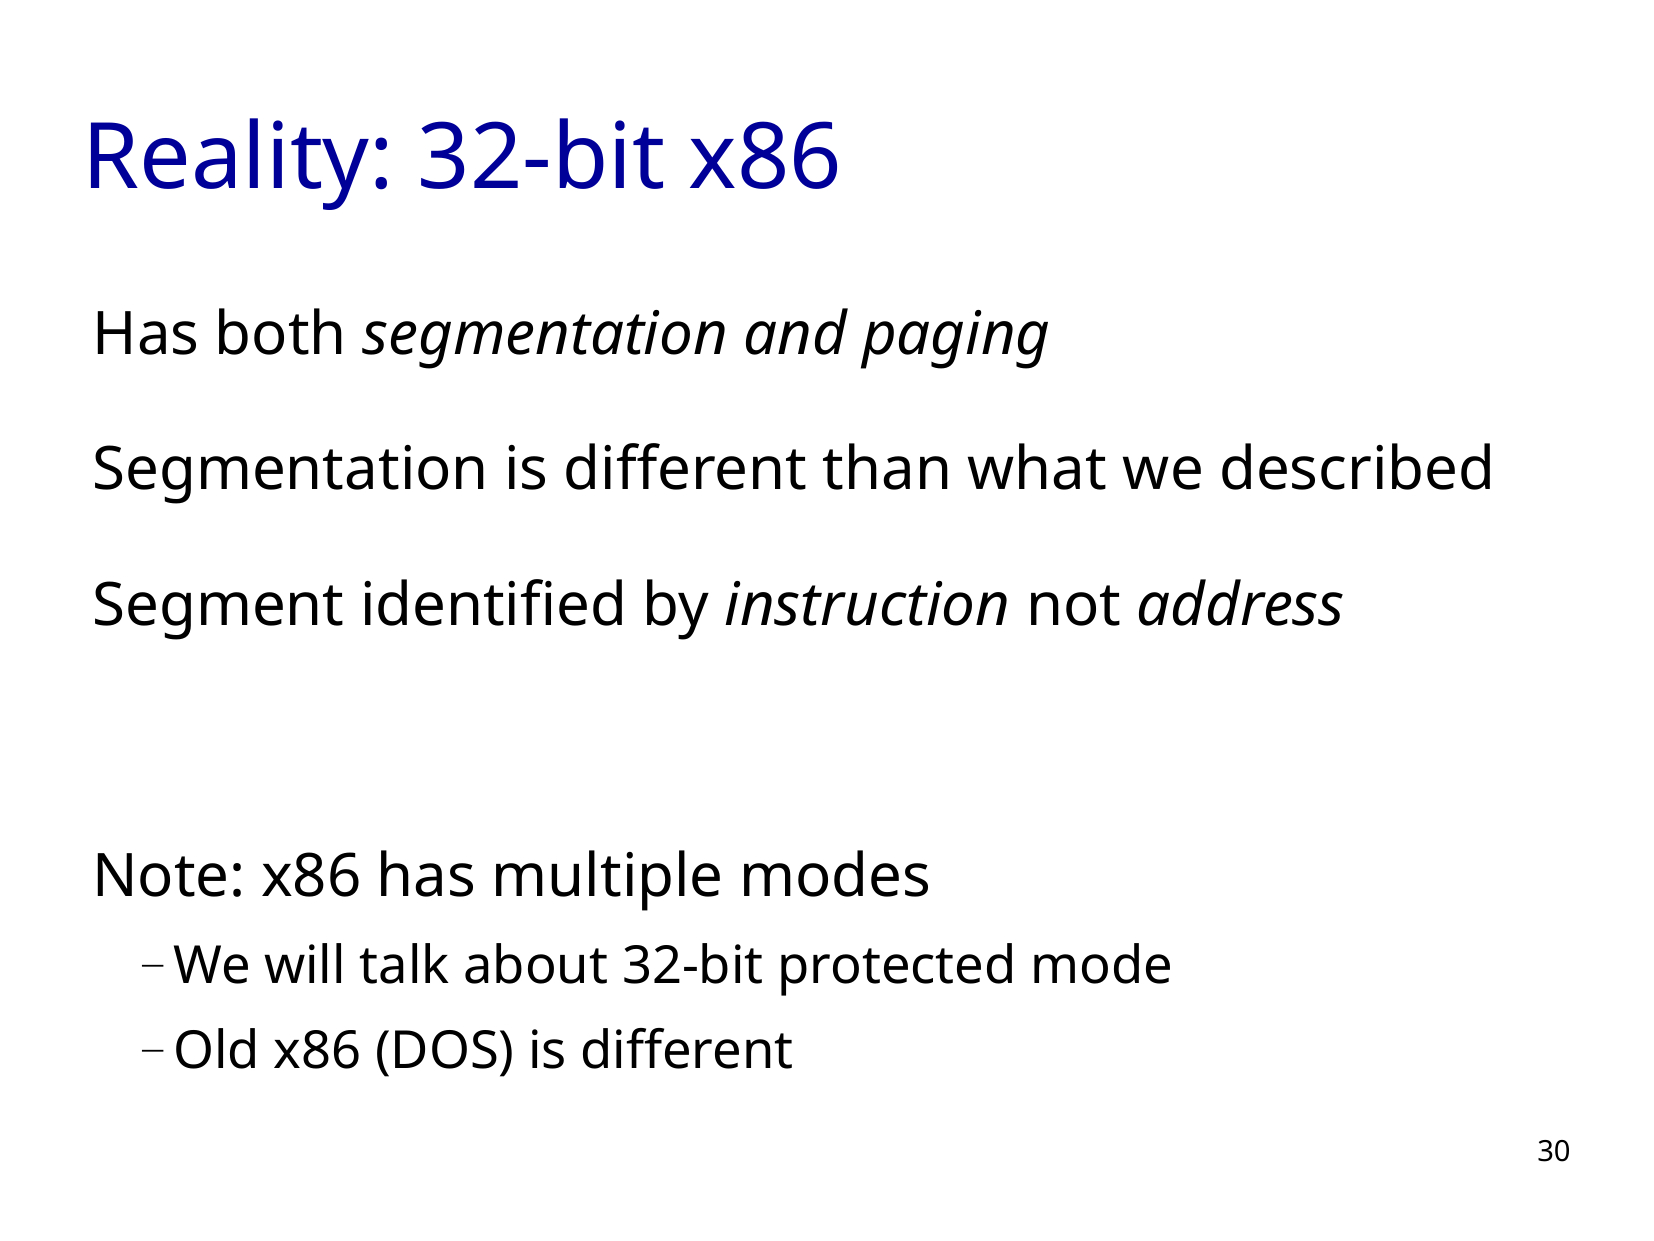

# Reality: 32-bit x86
Has both segmentation and paging
Segmentation is different than what we described
Segment identified by instruction not address
Note: x86 has multiple modes
We will talk about 32-bit protected mode
Old x86 (DOS) is different
30